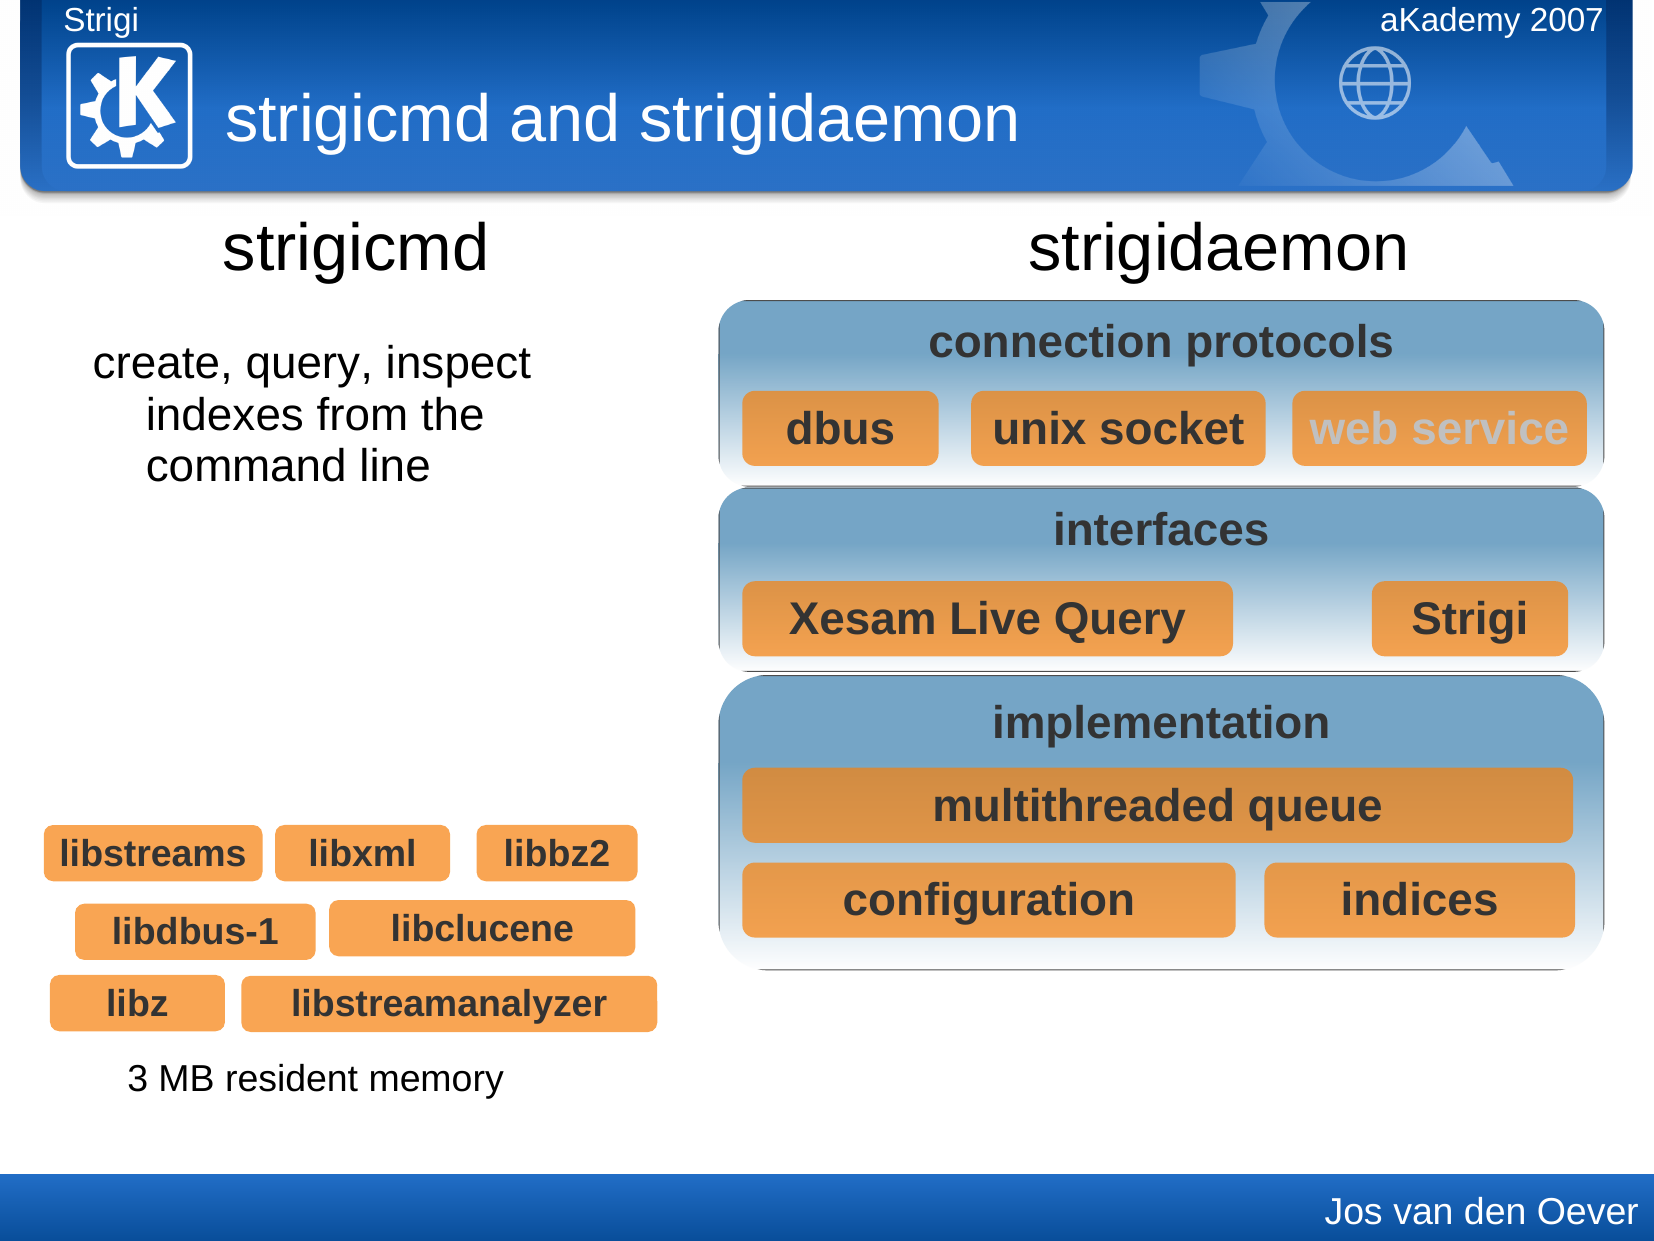

# strigicmd and strigidaemon
strigicmd
strigidaemon
connection protocols
create, query, inspect indexes from the command line
dbus
unix socket
web service
interfaces
Xesam Live Query
Strigi
implementation
multithreaded queue
libstreams
libxml
libbz2
configuration
indices
libclucene
libdbus-1
libz
libstreamanalyzer
3 MB resident memory